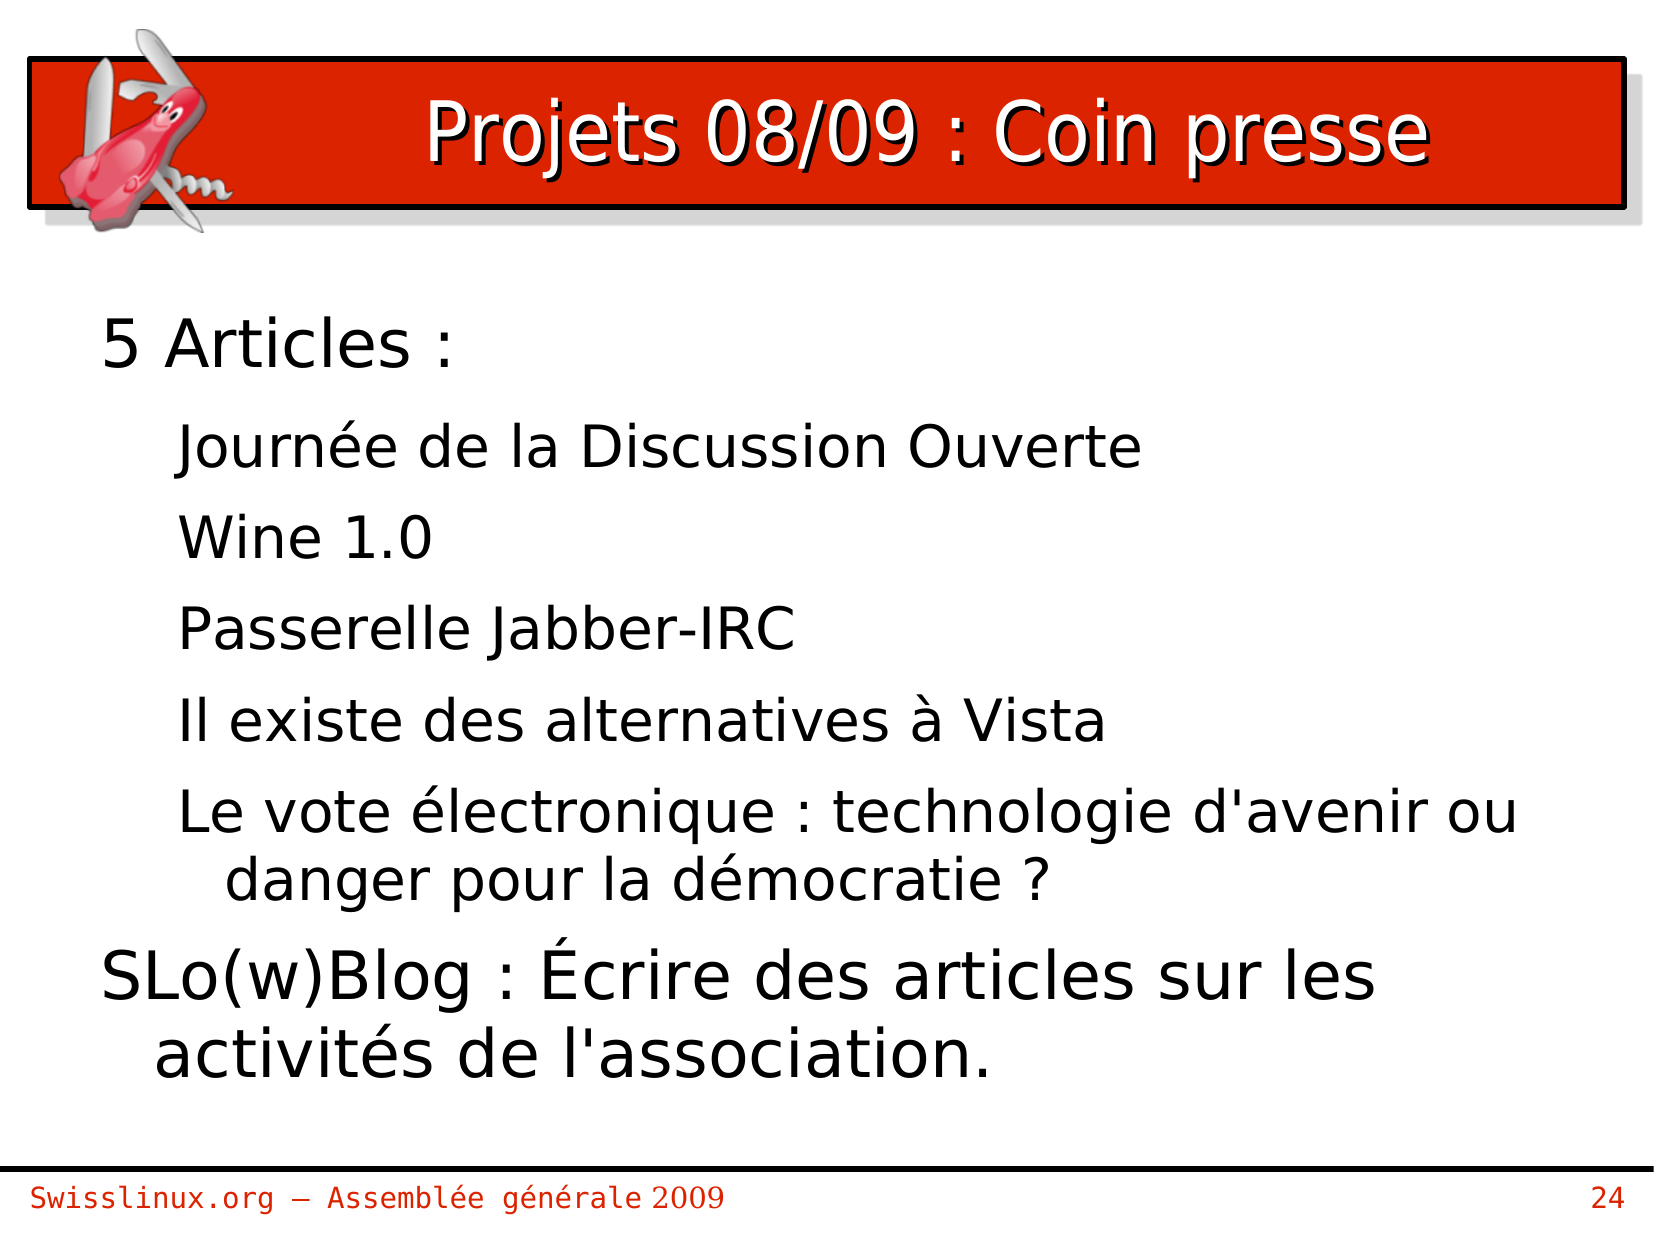

# Projets 08/09 : Coin presse
5 Articles :
Journée de la Discussion Ouverte
Wine 1.0
Passerelle Jabber-IRC
Il existe des alternatives à Vista
Le vote électronique : technologie d'avenir ou danger pour la démocratie ?
SLo(w)Blog : Écrire des articles sur les activités de l'association.
26 Janvier 2007
24